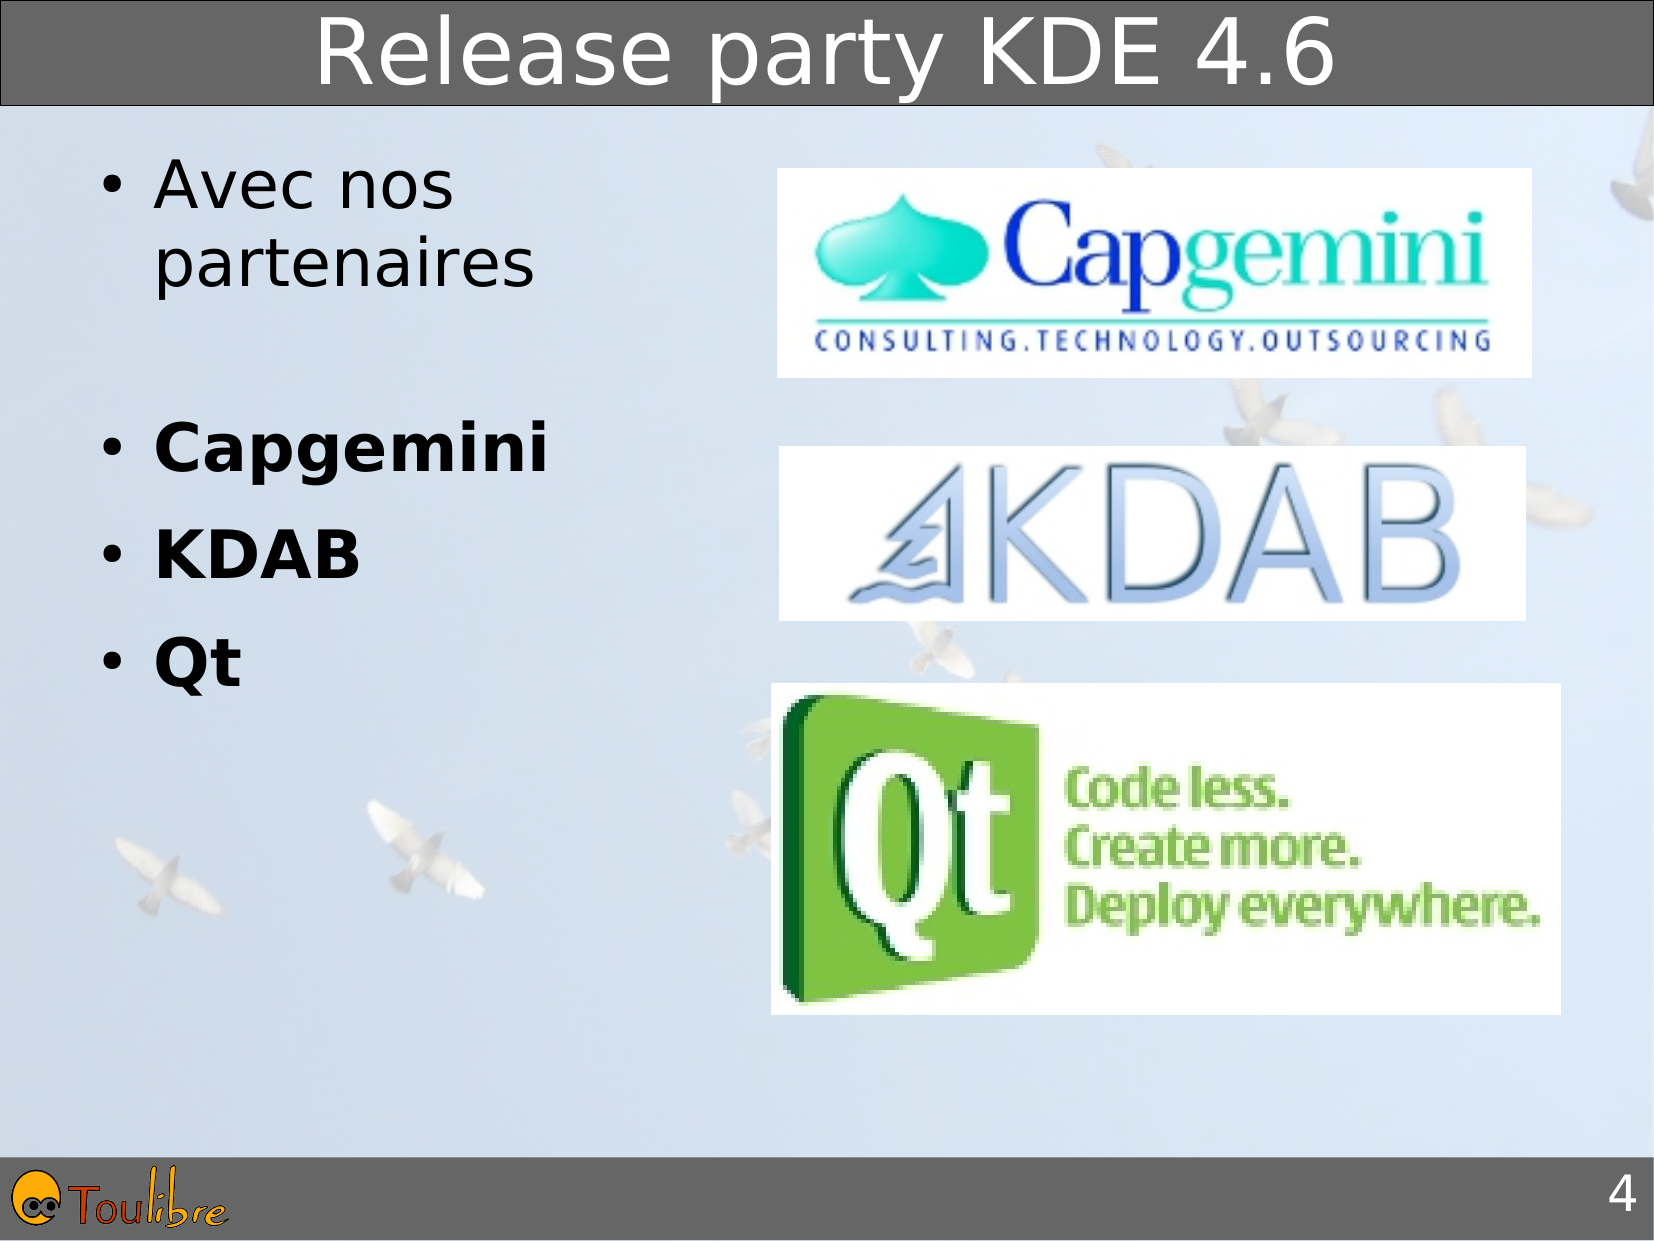

# Release party KDE 4.6
Avec nos partenaires
Capgemini
KDAB
Qt